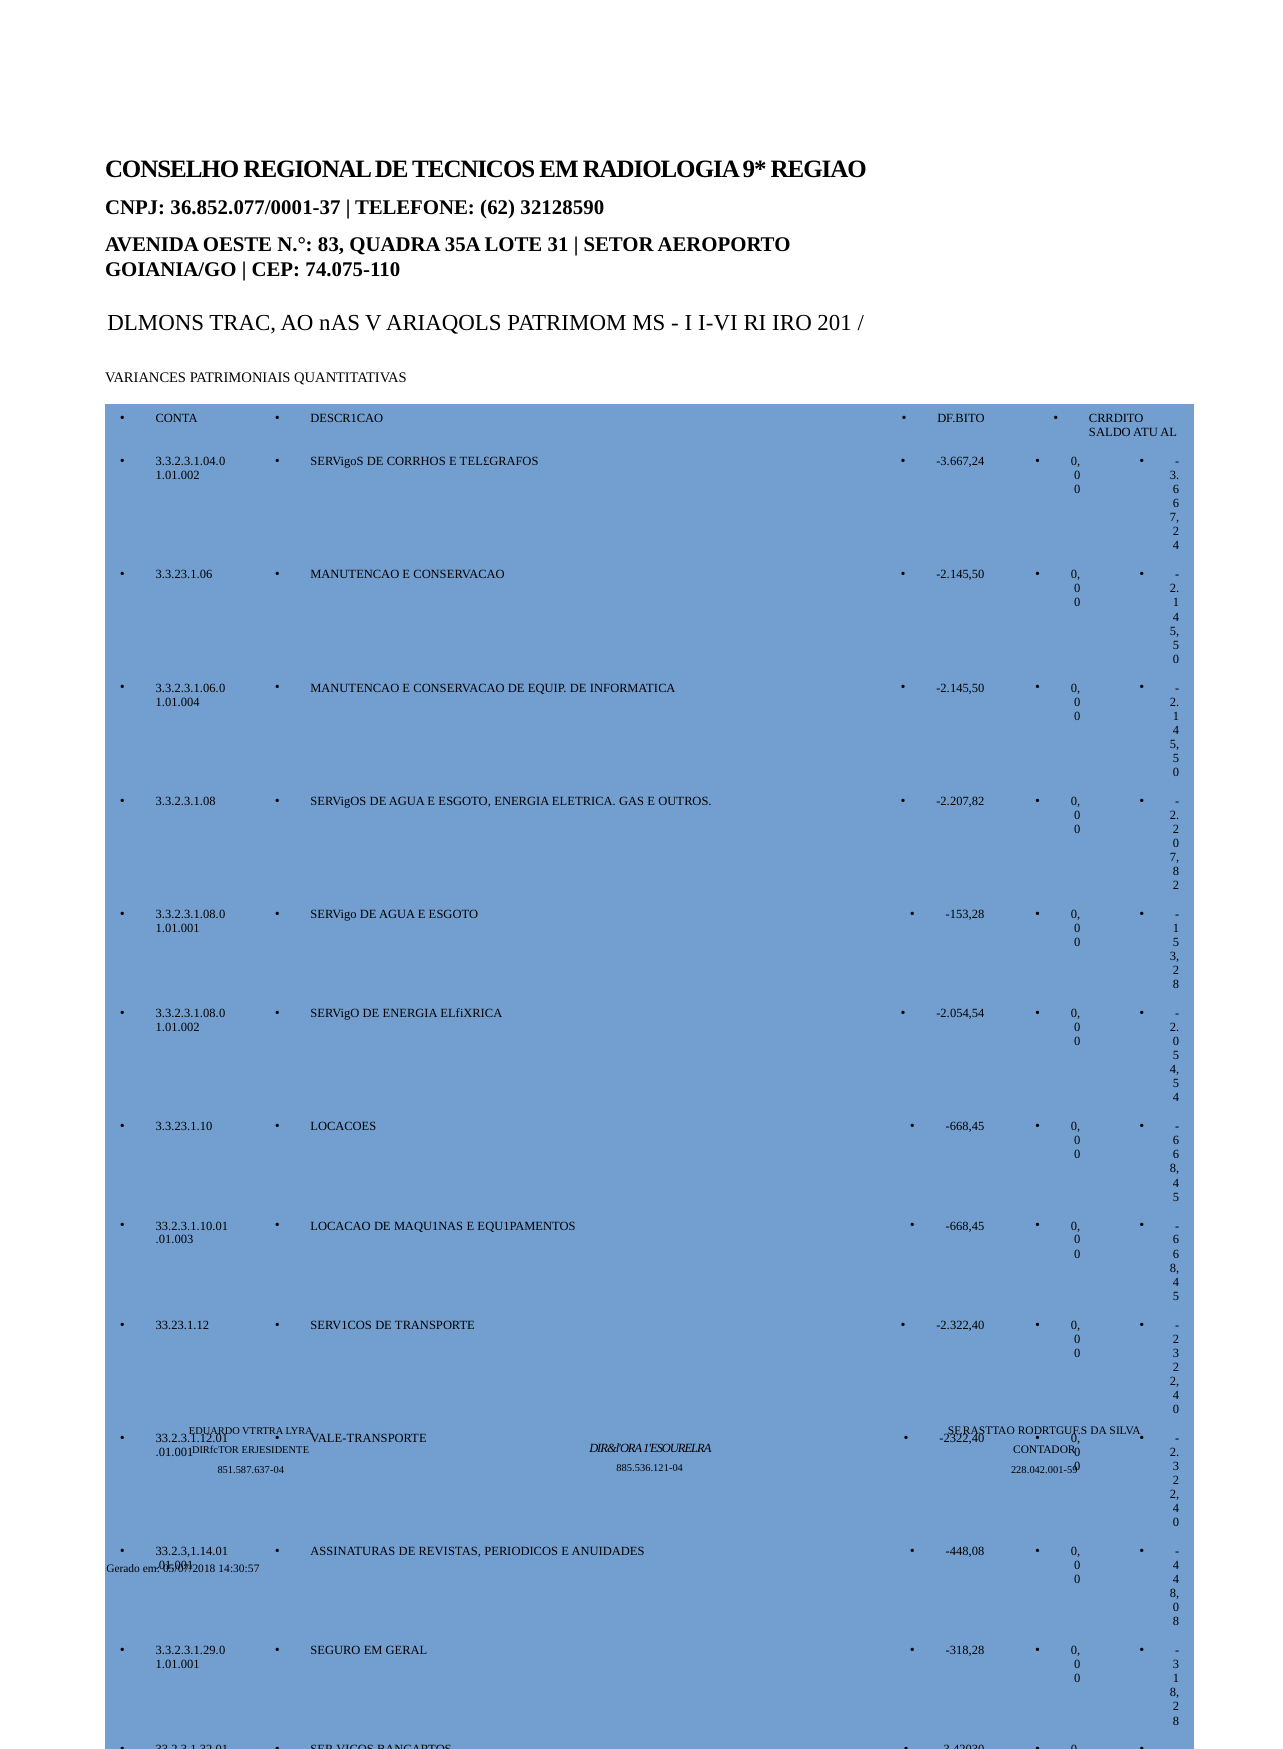

CONSELHO REGIONAL DE TECNICOS EM RADIOLOGIA 9* REGIAO
CNPJ: 36.852.077/0001-37 | TELEFONE: (62) 32128590
AVENIDA OESTE N.°: 83, QUADRA 35A LOTE 31 | SETOR AEROPORTO
GOIANIA/GO | CEP: 74.075-110
DLMONS TRAC, AO nAS V ARIAQOLS PATRIMOM MS - I I-VI RI IRO 201 /
variances patrimoniais quantitativas
| CONTA | DESCR1CAO | DF.BITO | crRdito saldo atu al | |
| --- | --- | --- | --- | --- |
| 3.3.2.3.1.04.01.01.002 | SERVigoS DE CORRHOS E TEL£GRAFOS | -3.667,24 | 0,00 | -3.667,24 |
| 3.3.23.1.06 | MANUTENCAO E CONSERVACAO | -2.145,50 | 0,00 | -2.145,50 |
| 3.3.2.3.1.06.01.01.004 | MANUTENCAO E CONSERVACAO DE EQUIP. DE INFORMAtICA | -2.145,50 | 0,00 | -2.145,50 |
| 3.3.2.3.1.08 | SERVigOS DE AGUA E ESGOTO, ENERGIA ELETRICA. GAS E OUTROS. | -2.207,82 | 0,00 | -2.207,82 |
| 3.3.2.3.1.08.01.01.001 | SERVigo DE AGUA E ESGOTO | -153,28 | 0,00 | -153,28 |
| 3.3.2.3.1.08.01.01.002 | SERVigO DE ENERGIA ELfiXRICA | -2.054,54 | 0,00 | -2.054,54 |
| 3.3.23.1.10 | locacOes | -668,45 | 0,00 | -668,45 |
| 33.2.3.1.10.01.01.003 | LOCACAO DE MAQU1NAS E EQU1PAMENTOS | -668,45 | 0,00 | -668,45 |
| 33.23.1.12 | SERV1COS DE TRANSPORTE | -2.322,40 | 0,00 | -2322,40 |
| 33.2.3.1.12.01.01.001 | VALE-TRANSPORTE | -2322,40 | 0,00 | -2.322,40 |
| 33.2.3,1.14.01.01.001 | ASSINATURAS DE REVISTAS, PERIODICOS E ANUIDADES | -448,08 | 0,00 | -448,08 |
| 3.3.2.3.1.29.01.01.001 | SEGURO EM GERAL | -318,28 | 0,00 | -318,28 |
| 33.2.3.1.32.01.01.001 | SER VICOS BANCARTOS | -3.42030 | 0,00 | -3.420,30 |
| 3.3.2.3.1.49.01.01.001 | SERVigOS judiciArios | -74,21 | 0,00 | -74,21 |
| 33.23.1.54 | LOCACAO DE MAO-DE-OBRA | -633,00 | 0,00 | -633,00 |
| 33.23.1,54.01.01.003 | VIGILANCIA EM GERAL | -633,00 | 0,00 | -633,00 |
| 3.3.23.1.97.01.01.001 | OUTROS SERV1COS DE TERCE1ROS - P..I. - SUPRIMENTO DE FUNDOS | -71539 | 0,00 | -715,39 |
| 333 | DEPRECIACAO, AMORTIZACAO E EXAUSTAO | -5.988,68 | 0,00 | -5.988,68 |
| 3.3.3.1 | DEPRECIACAO | -5.988,68 | 0,00 | -5.988,68 |
| 333.1.1 | DEPRECIACAO - EXTRA OFSS | -5.988,68 | 0,00 | -5.988,68 |
| 33.3.1.1.01.01.01.001 | DEPRECIACAO DE IMOBILTZADO | -5.988,68 | 0,00 | -5.988,68 |
| 3.7 | VPD - TRIBUTARIAS | -3.086,21 | 0,00 | -3.086,21 |
| 3.7.1 | 1MPOSTOS, TAXAS E CONTRJBUICOES DE MELHORIA | -3.086,21 | 0,00 | -3.086,23 |
EDUARDO VTRTRA LYRA DIRfcTOR ERJESIDENTE 851.587.637-04
SF.RASTTAO RODRTGUF.S DA SILVA
CONTADOR
228.042.001-59
DIR&l'ORA 1'ESOURELRA 885.536.121-04
Gerado em: 05/07/2018 14:30:57